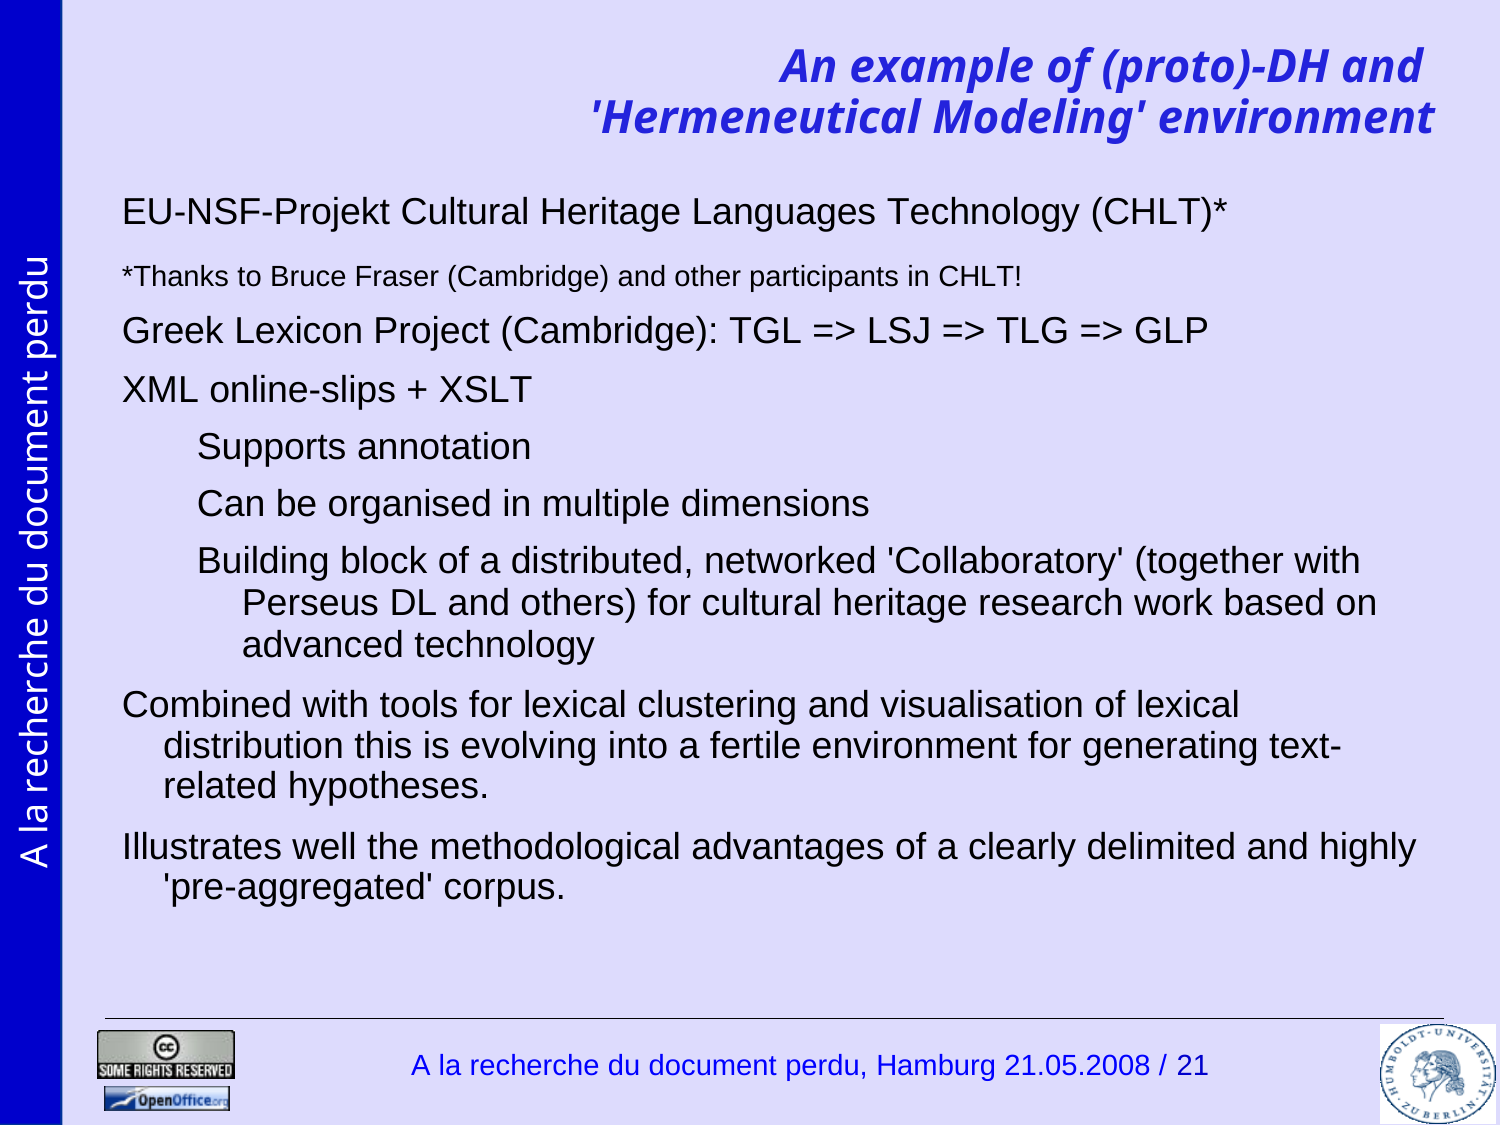

# An example of (proto)-DH and 'Hermeneutical Modeling' environment
EU-NSF-Projekt Cultural Heritage Languages Technology (CHLT)*
*Thanks to Bruce Fraser (Cambridge) and other participants in CHLT!
Greek Lexicon Project (Cambridge): TGL => LSJ => TLG => GLP
XML online-slips + XSLT
Supports annotation
Can be organised in multiple dimensions
Building block of a distributed, networked 'Collaboratory' (together with Perseus DL and others) for cultural heritage research work based on advanced technology
Combined with tools for lexical clustering and visualisation of lexical distribution this is evolving into a fertile environment for generating text-related hypotheses.
Illustrates well the methodological advantages of a clearly delimited and highly 'pre-aggregated' corpus.